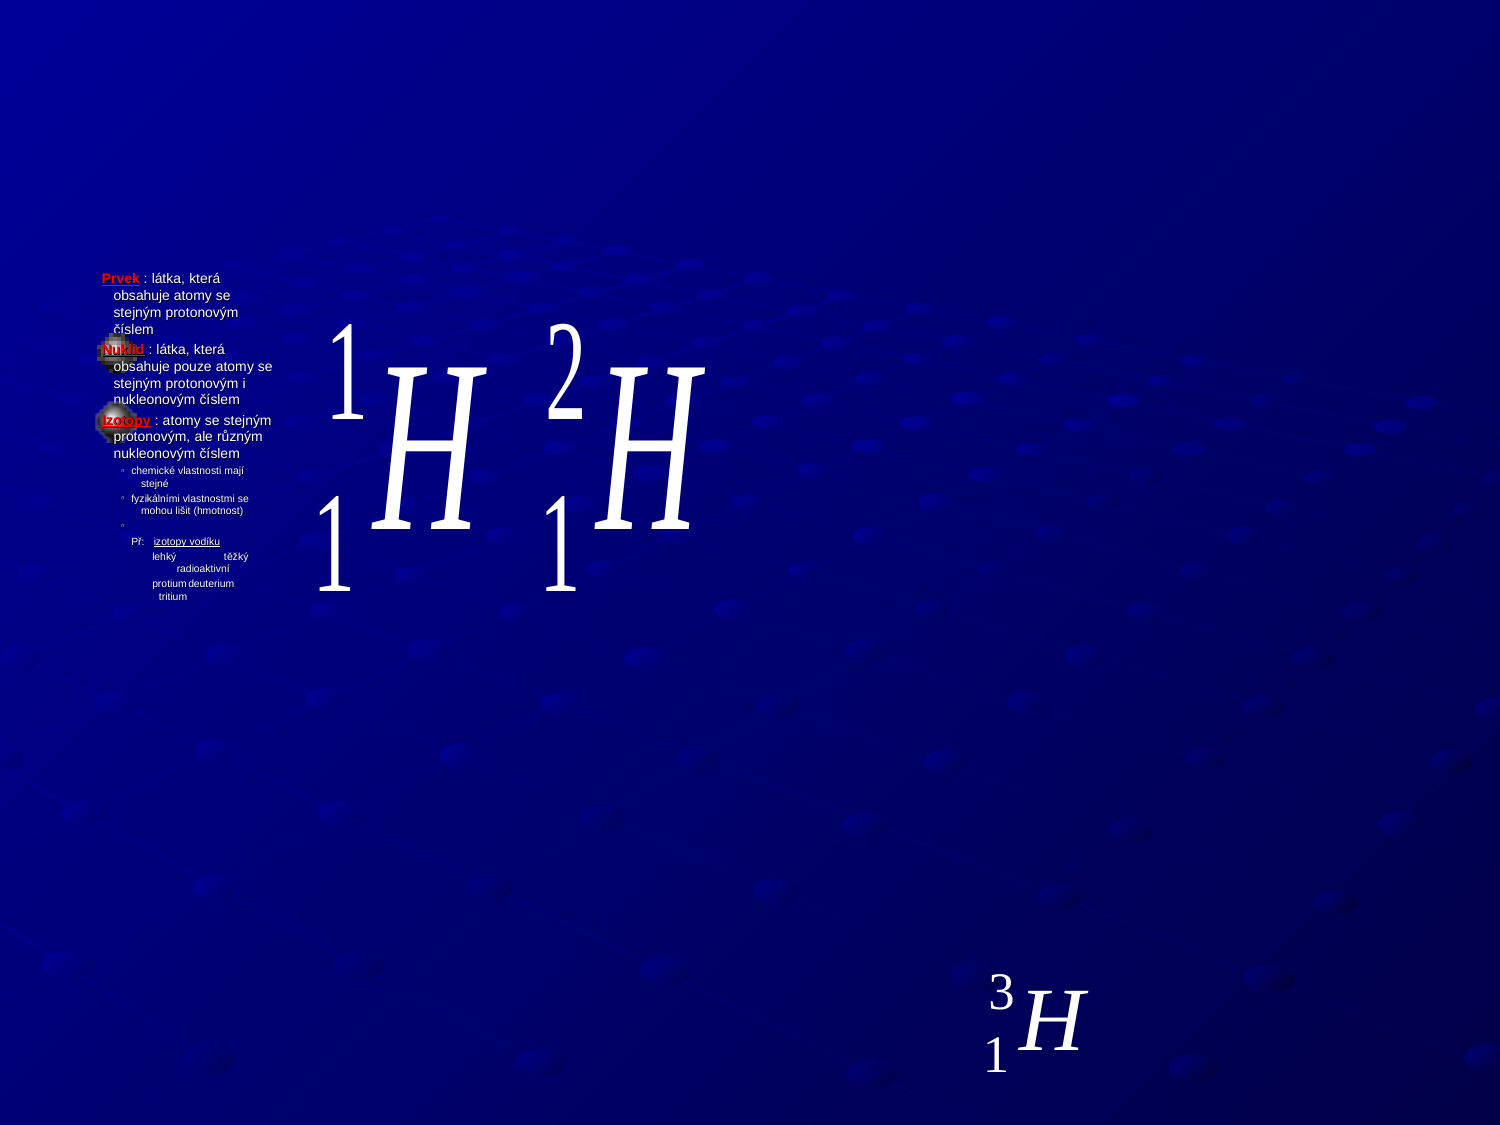

# Prvek : látka, která obsahuje atomy se stejným protonovým číslem
Nuklid : látka, která obsahuje pouze atomy se stejným protonovým i nukleonovým číslem
Izotopy : atomy se stejným protonovým, ale různým nukleonovým číslem
chemické vlastnosti mají stejné
fyzikálními vlastnostmi se mohou lišit (hmotnost)
Př: izotopy vodíku
 lehký 	 těžký	 radioaktivní
 protium		deuterium tritium